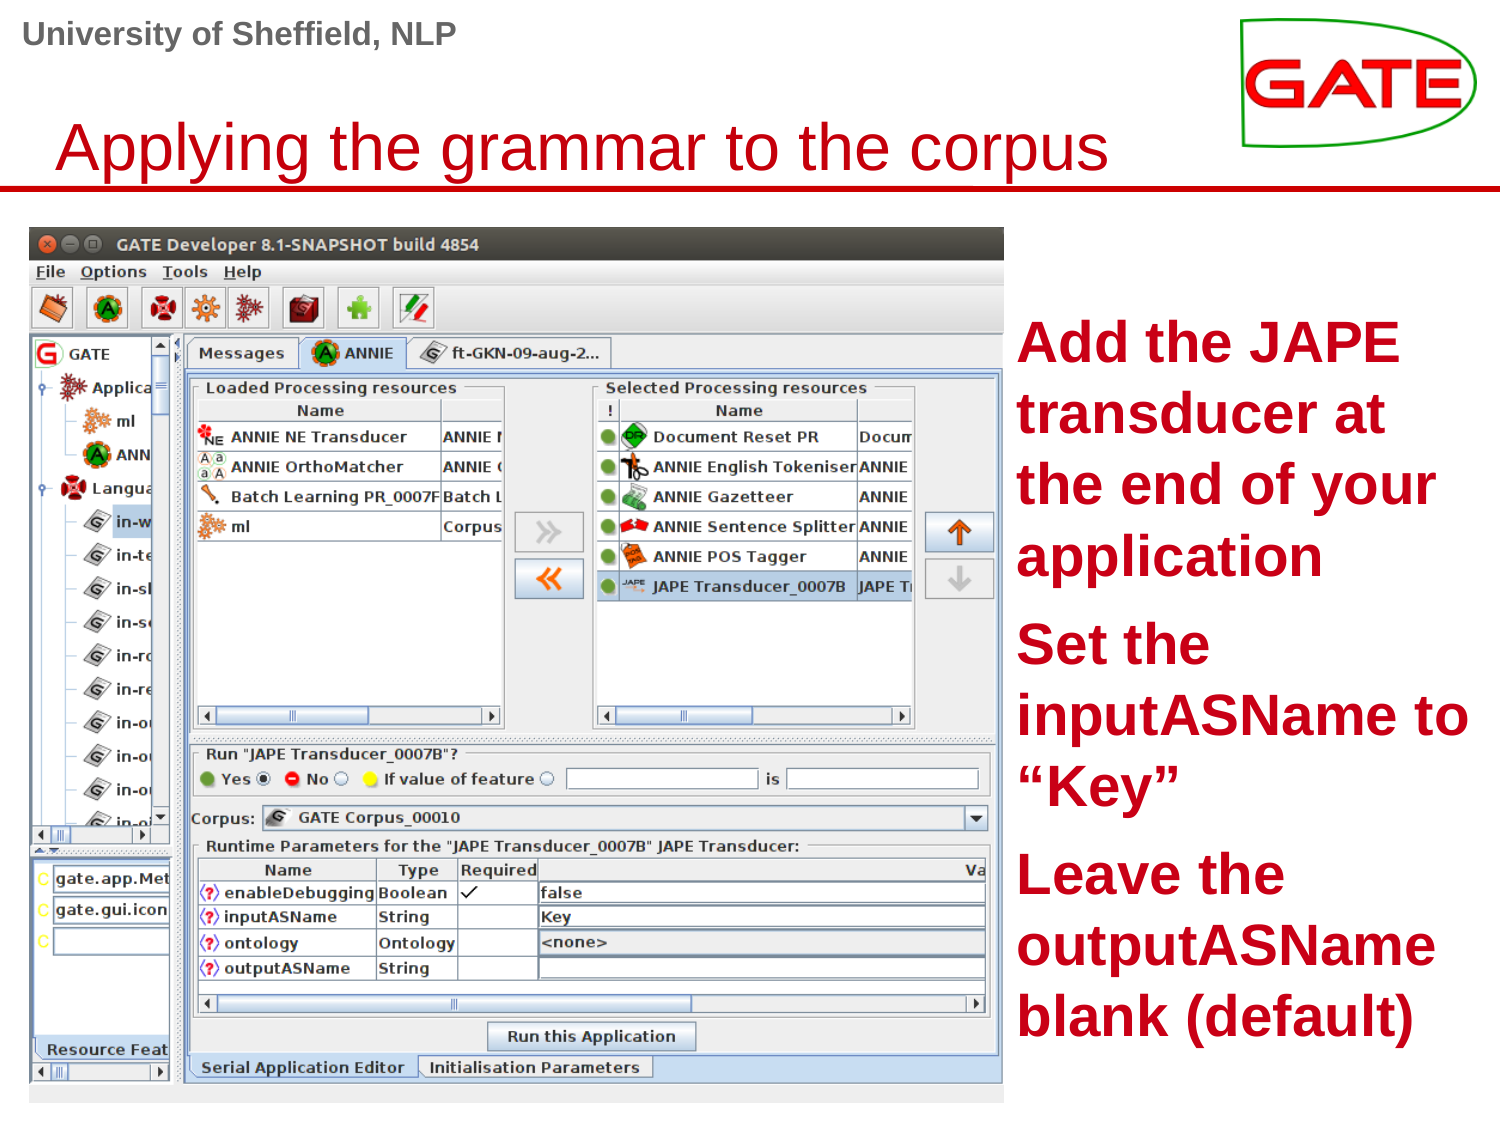

# Applying the grammar to the corpus
Add the JAPE transducer at the end of your application
Set the inputASName to “Key”
Leave the outputASName blank (default)